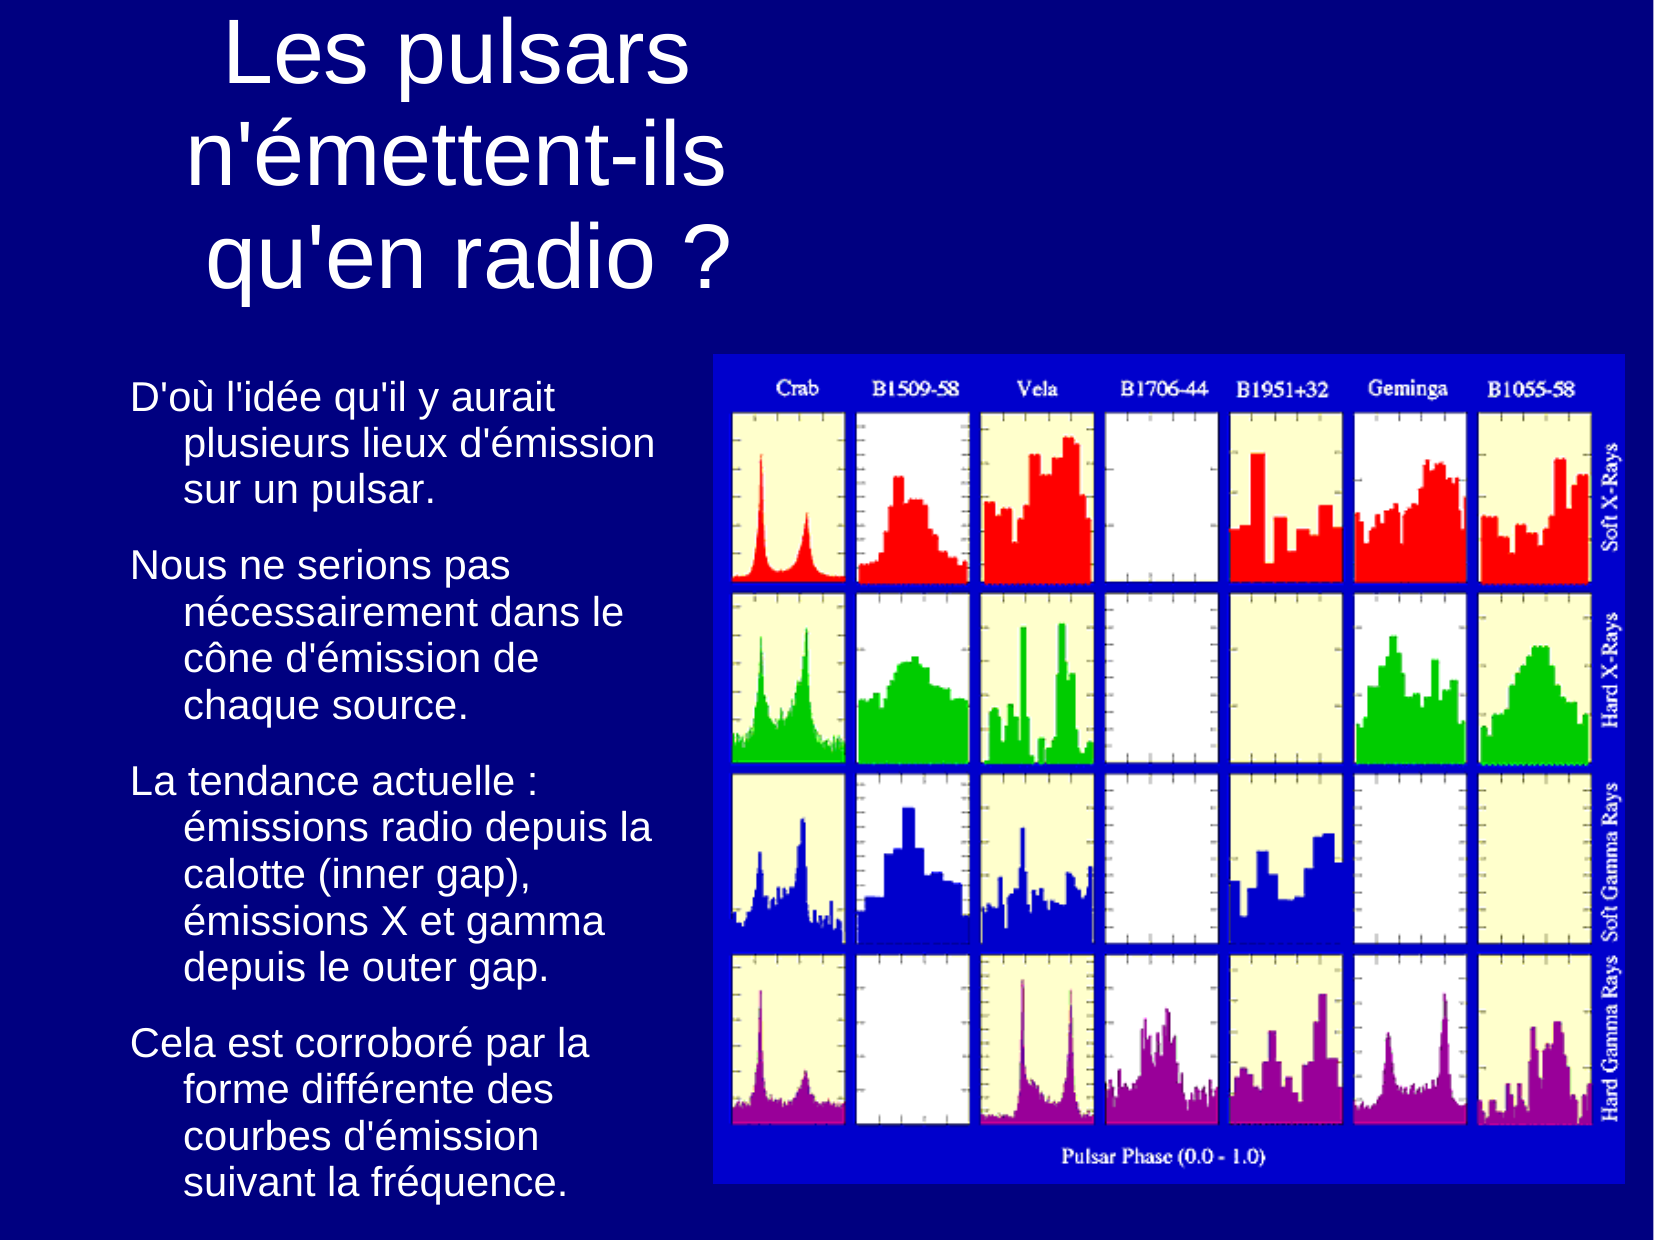

# Les pulsars n'émettent-ils qu'en radio ?
D'où l'idée qu'il y aurait plusieurs lieux d'émission sur un pulsar.
Nous ne serions pas nécessairement dans le cône d'émission de chaque source.
La tendance actuelle : émissions radio depuis la calotte (inner gap), émissions X et gamma depuis le outer gap.
Cela est corroboré par la forme différente des courbes d'émission suivant la fréquence.